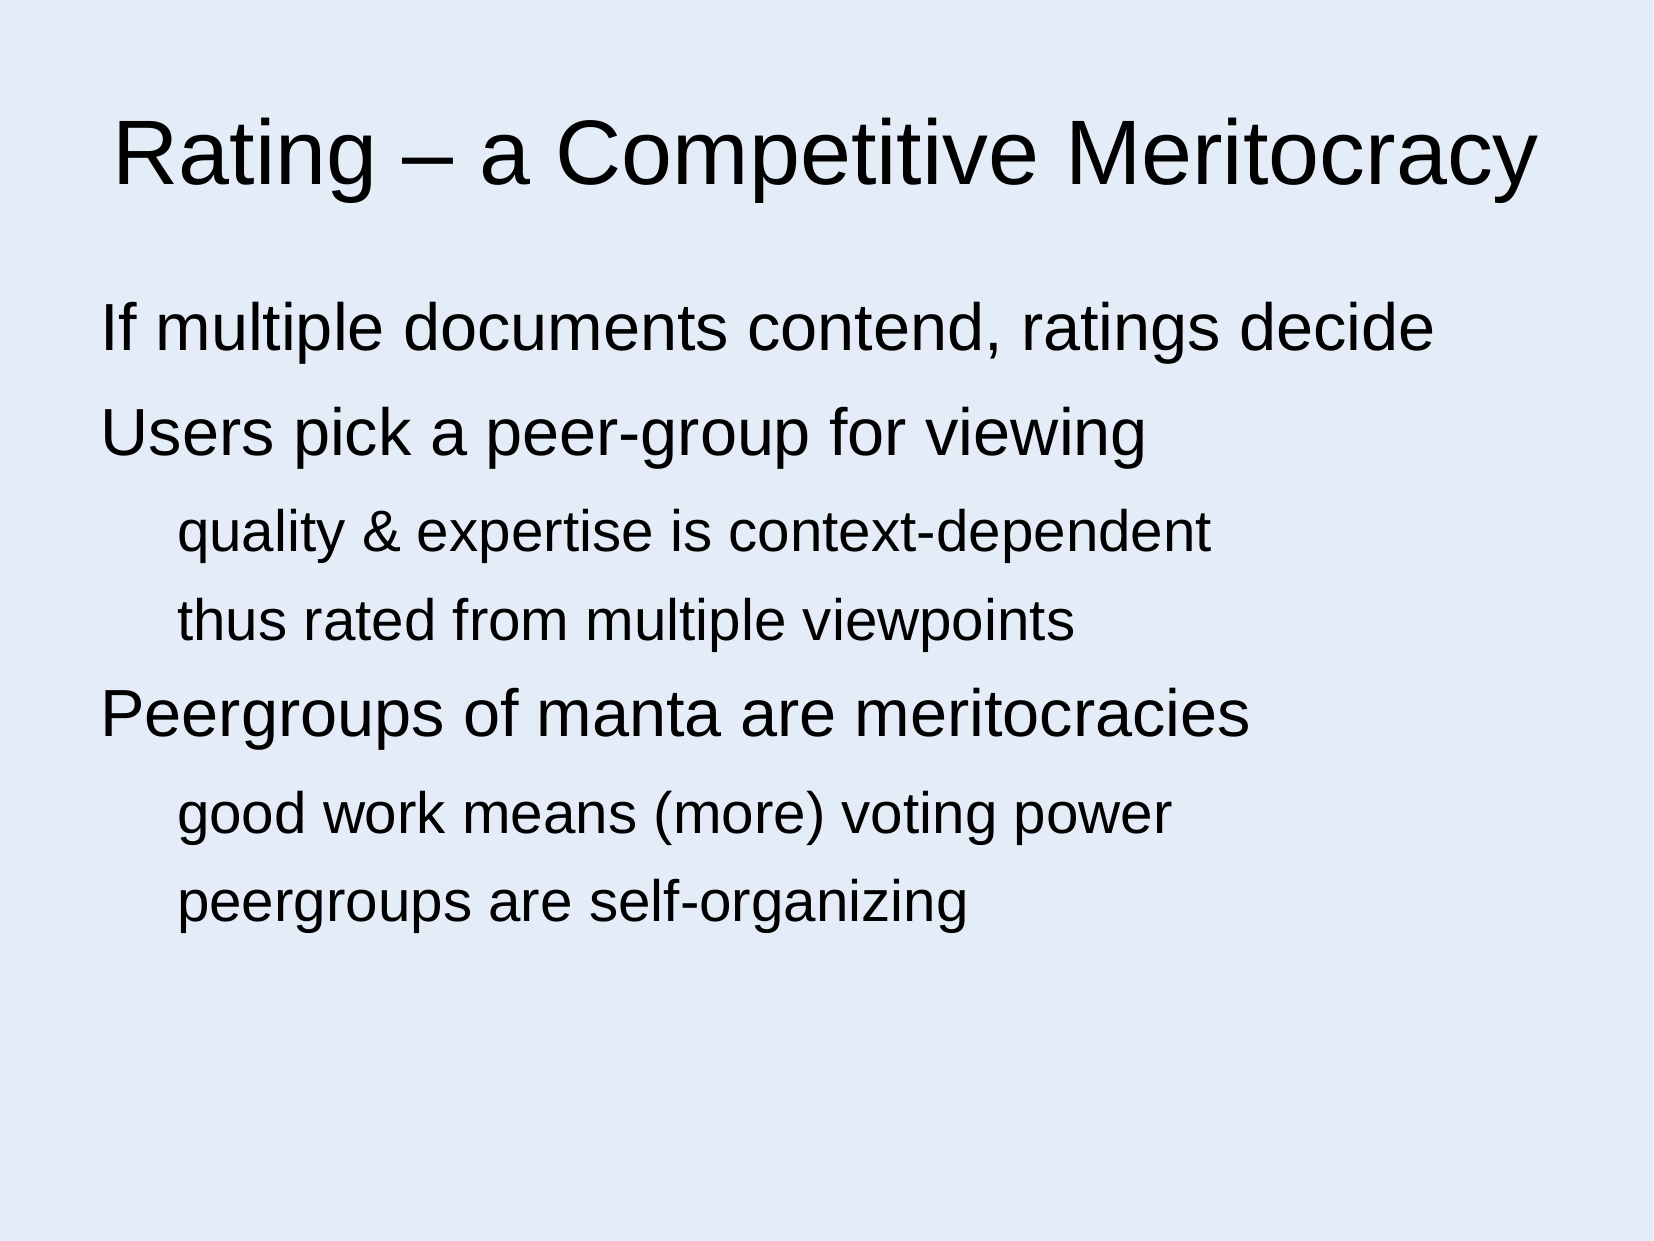

# Rating – a Competitive Meritocracy
If multiple documents contend, ratings decide
Users pick a peer-group for viewing
quality & expertise is context-dependent
thus rated from multiple viewpoints
Peergroups of manta are meritocracies
good work means (more) voting power
peergroups are self-organizing